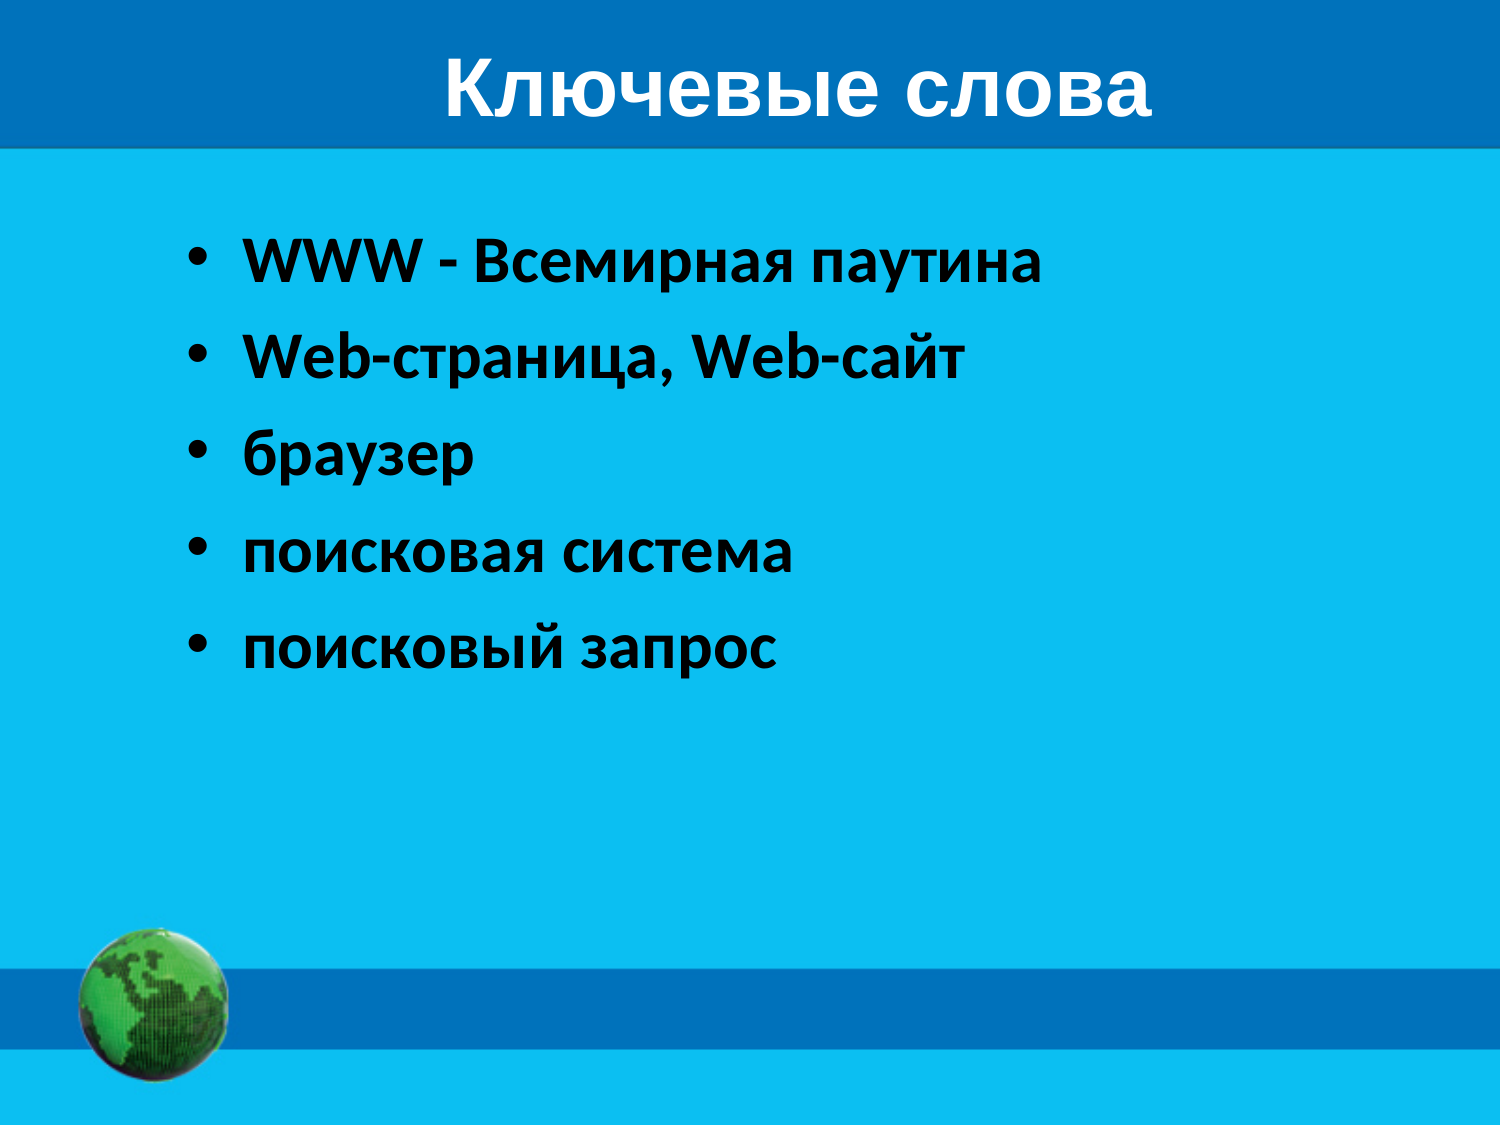

Ключевые слова
WWW - Всемирная паутина
Web-страница, Web-сайт
браузер
поисковая система
поисковый запрос